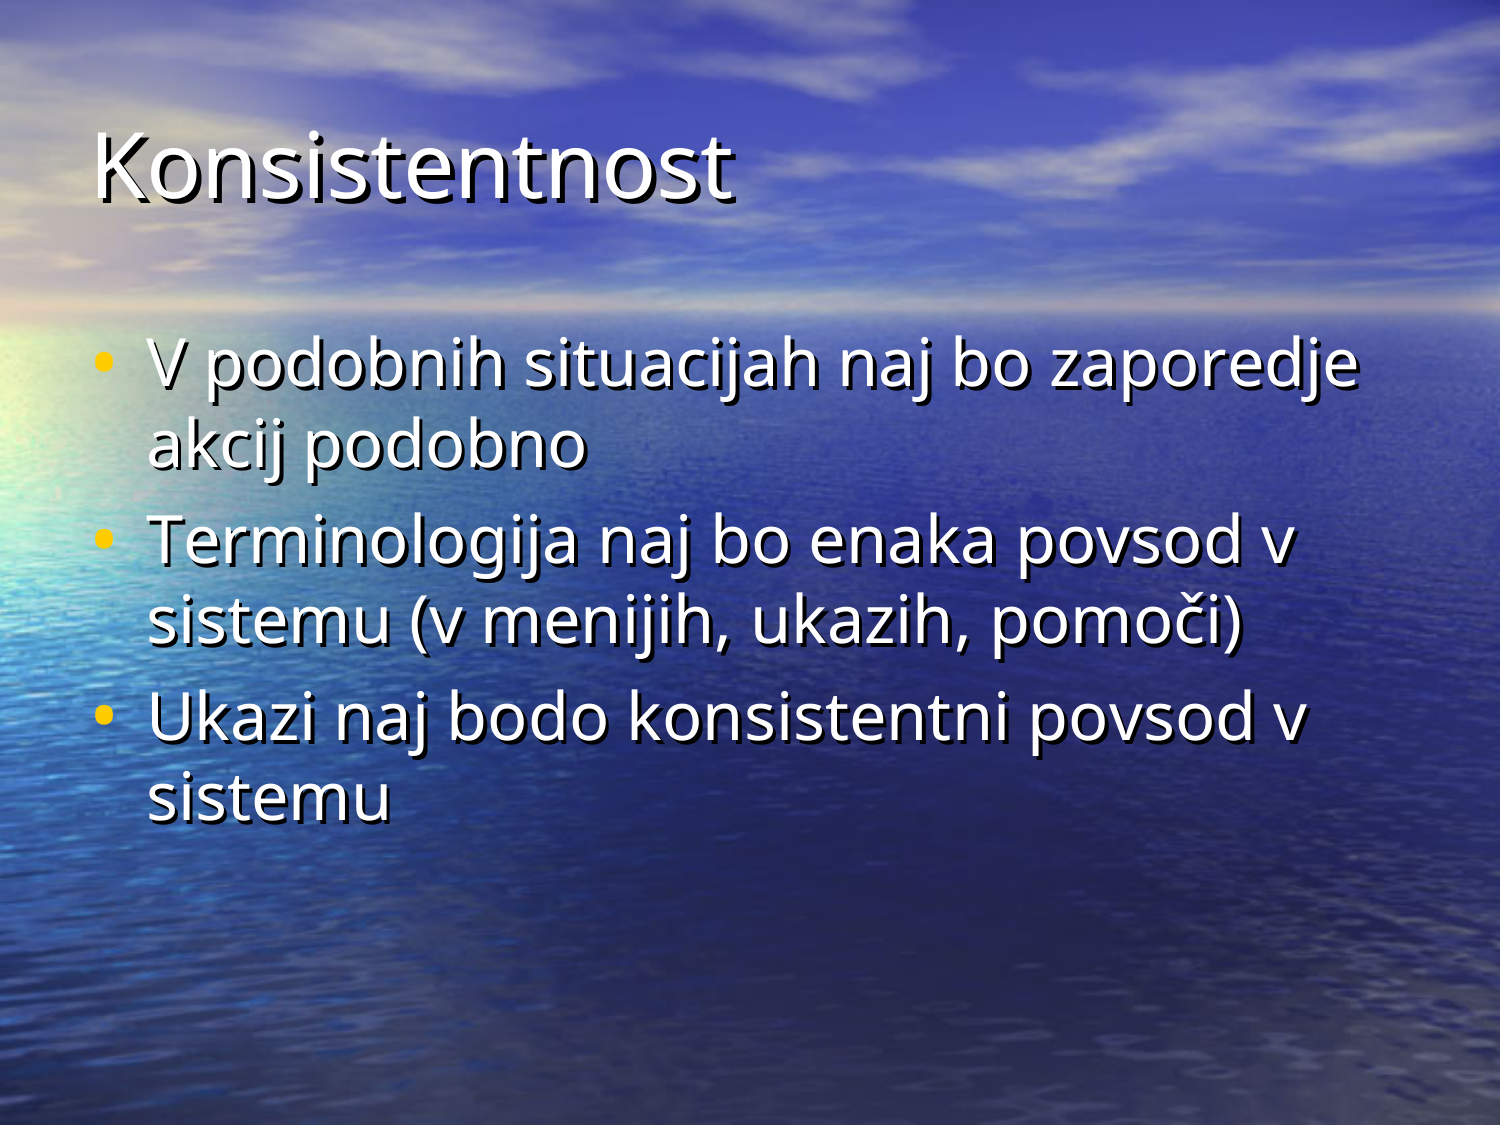

# Konsistentnost
V podobnih situacijah naj bo zaporedje akcij podobno
Terminologija naj bo enaka povsod v sistemu (v menijih, ukazih, pomoči)
Ukazi naj bodo konsistentni povsod v sistemu